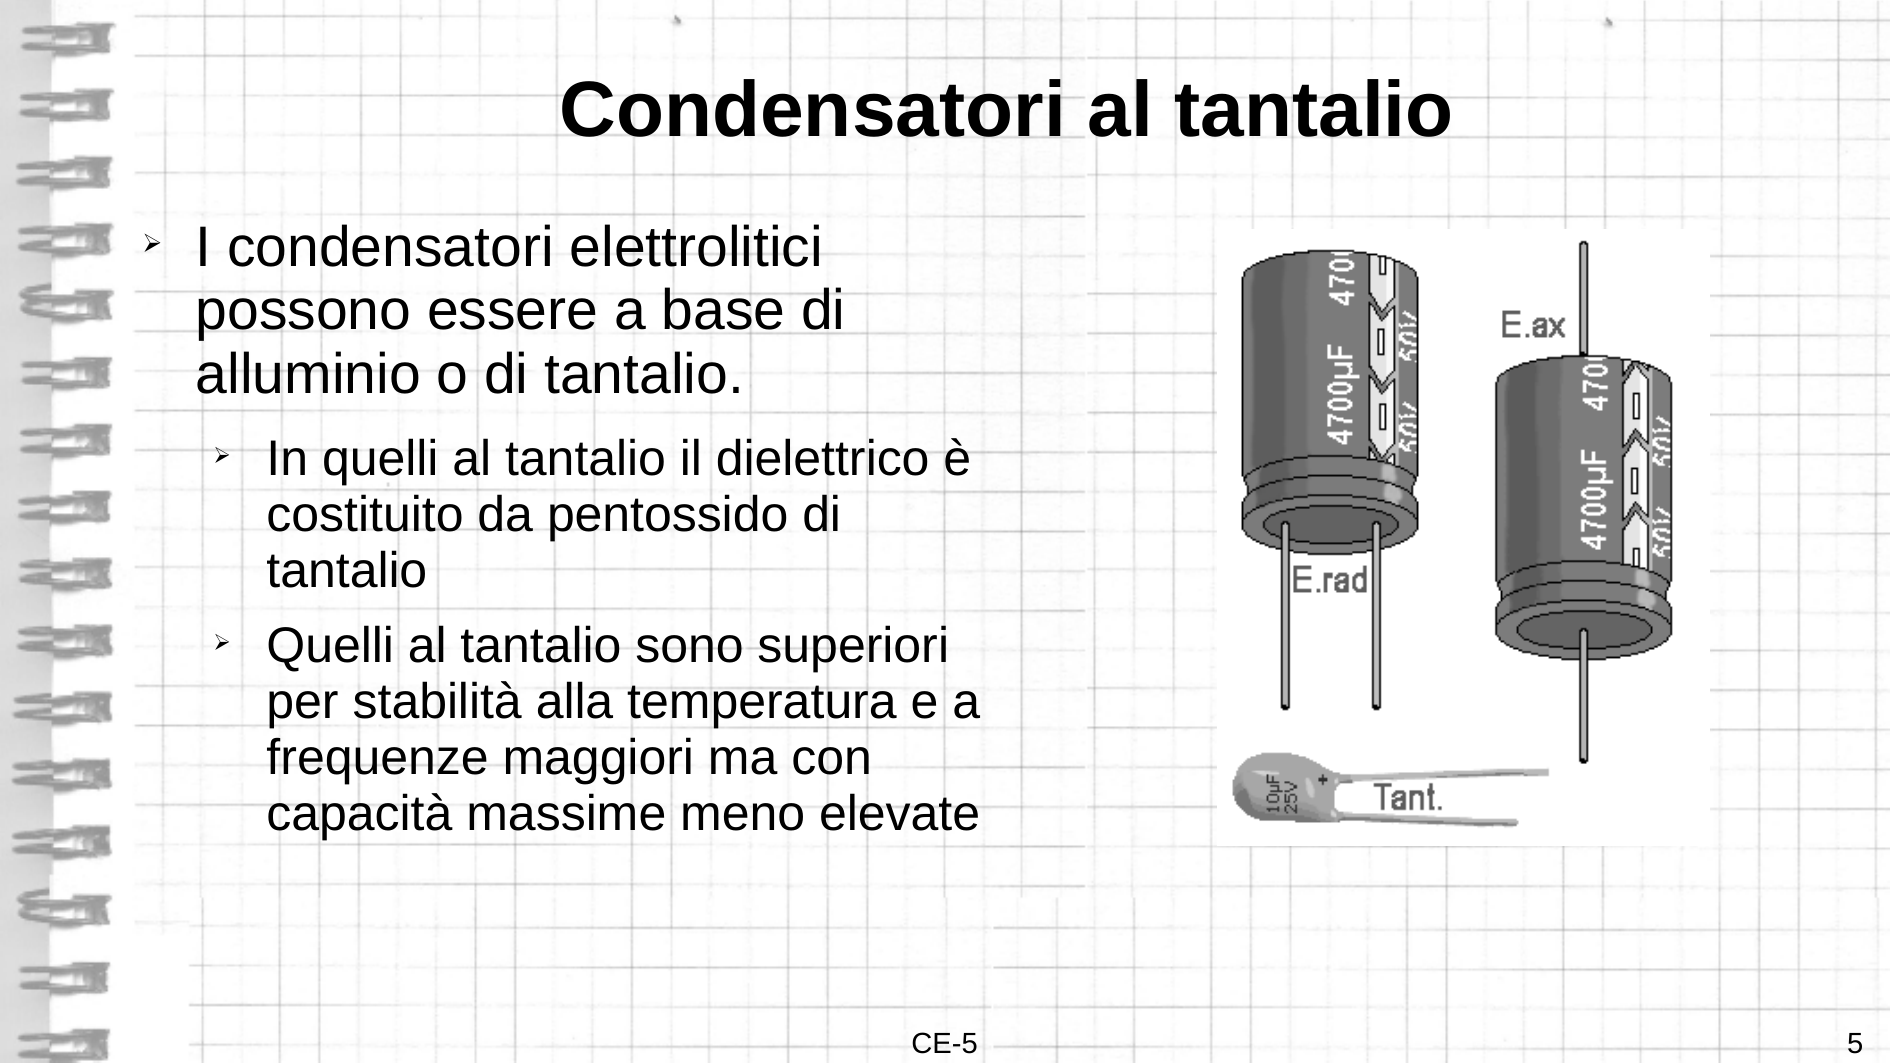

# Condensatori al tantalio
I condensatori elettrolitici possono essere a base di alluminio o di tantalio.
In quelli al tantalio il dielettrico è costituito da pentossido di tantalio
Quelli al tantalio sono superiori per stabilità alla temperatura e a frequenze maggiori ma con capacità massime meno elevate
CE-5
5